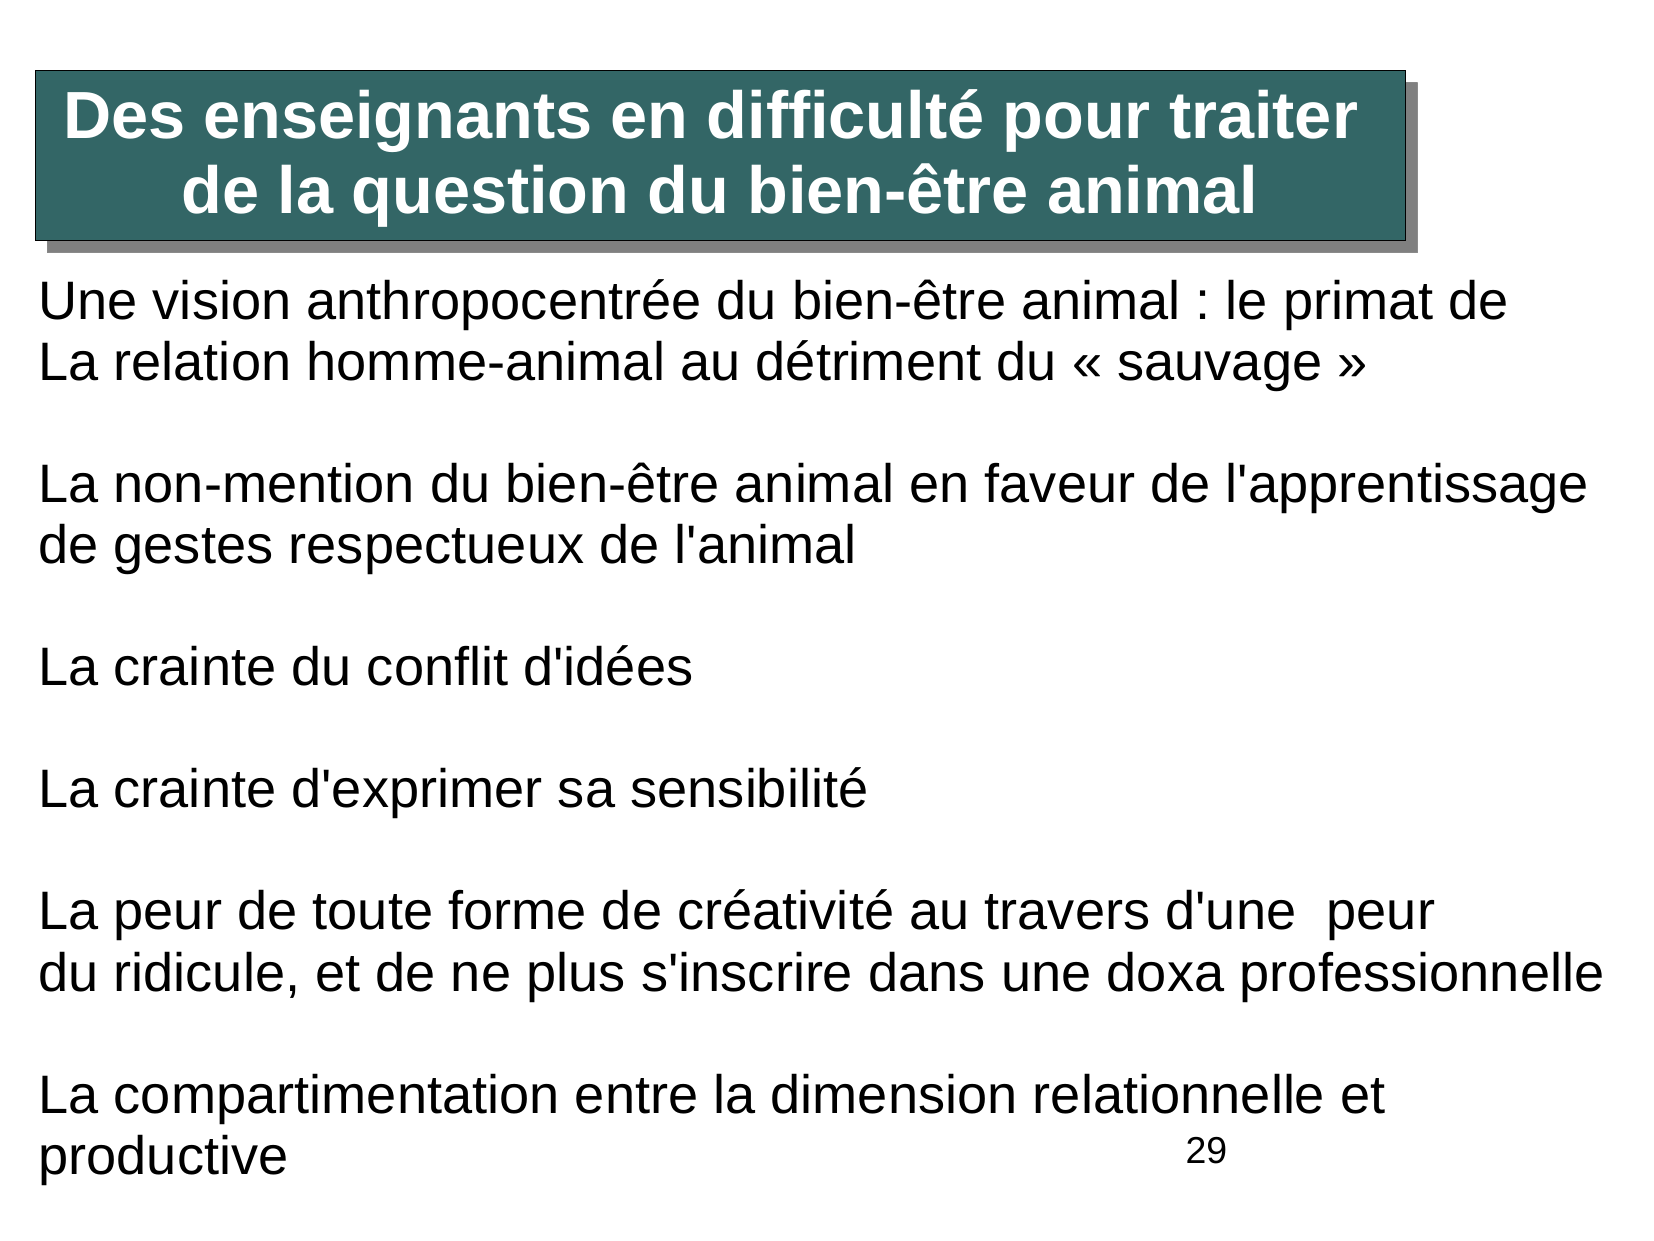

#
Des enseignants en difficulté pour traiter
de la question du bien-être animal
Une vision anthropocentrée du bien-être animal : le primat de
La relation homme-animal au détriment du « sauvage »
La non-mention du bien-être animal en faveur de l'apprentissage
de gestes respectueux de l'animal
La crainte du conflit d'idées
La crainte d'exprimer sa sensibilité
La peur de toute forme de créativité au travers d'une peur
du ridicule, et de ne plus s'inscrire dans une doxa professionnelle
La compartimentation entre la dimension relationnelle et
productive
29